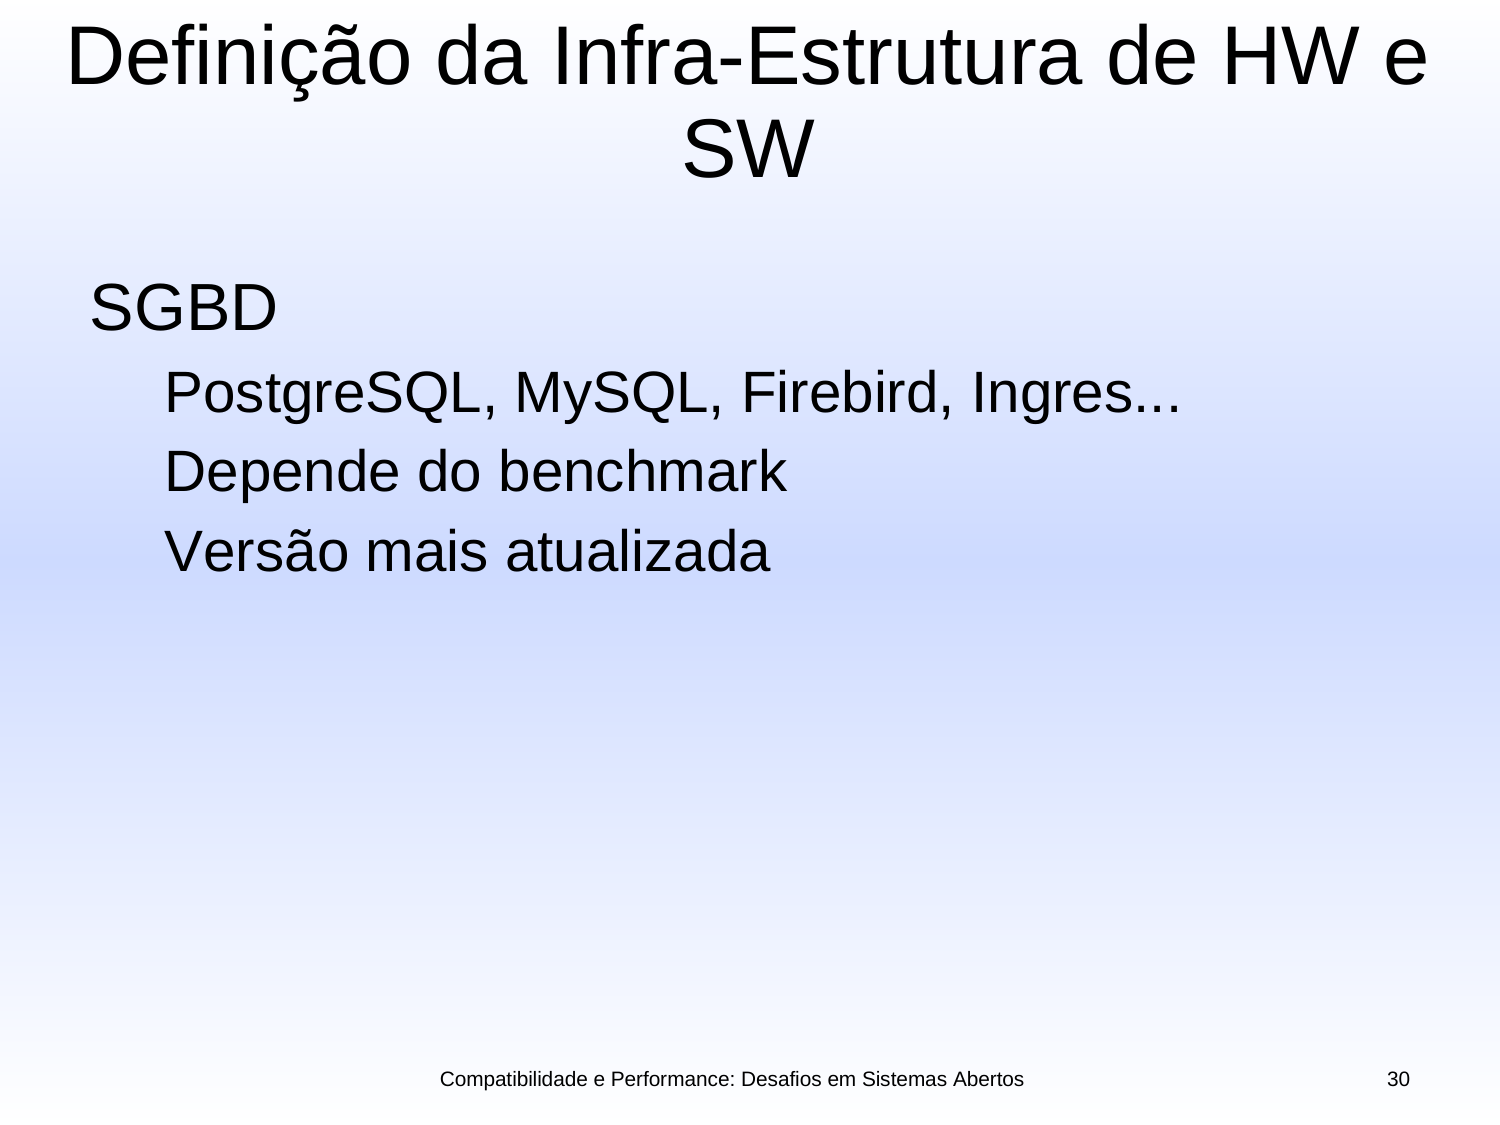

# Definição da Infra-Estrutura de HW e SW
SGBD
PostgreSQL, MySQL, Firebird, Ingres...
Depende do benchmark
Versão mais atualizada
Compatibilidade e Performance: Desafios em Sistemas Abertos
30